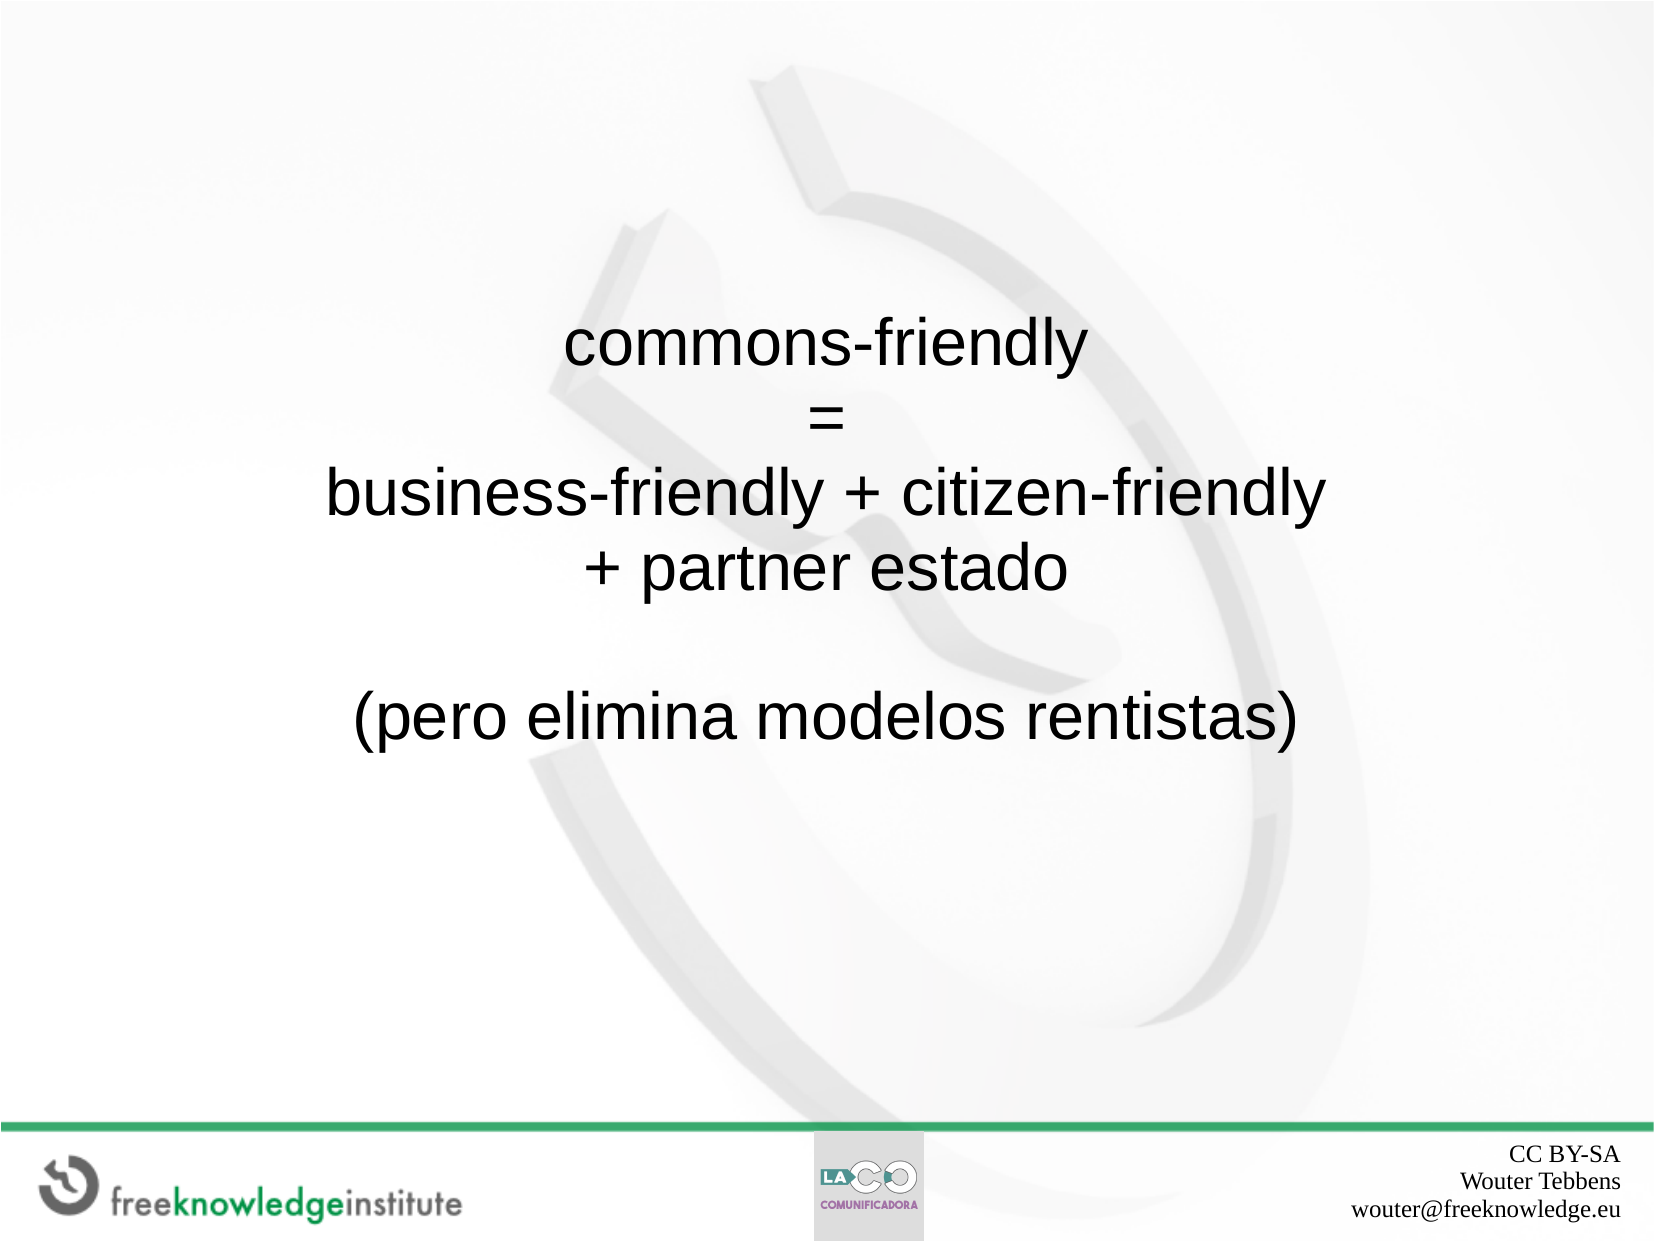

# commons-friendly
=
business-friendly + citizen-friendly
+ partner estado
(pero elimina modelos rentistas)